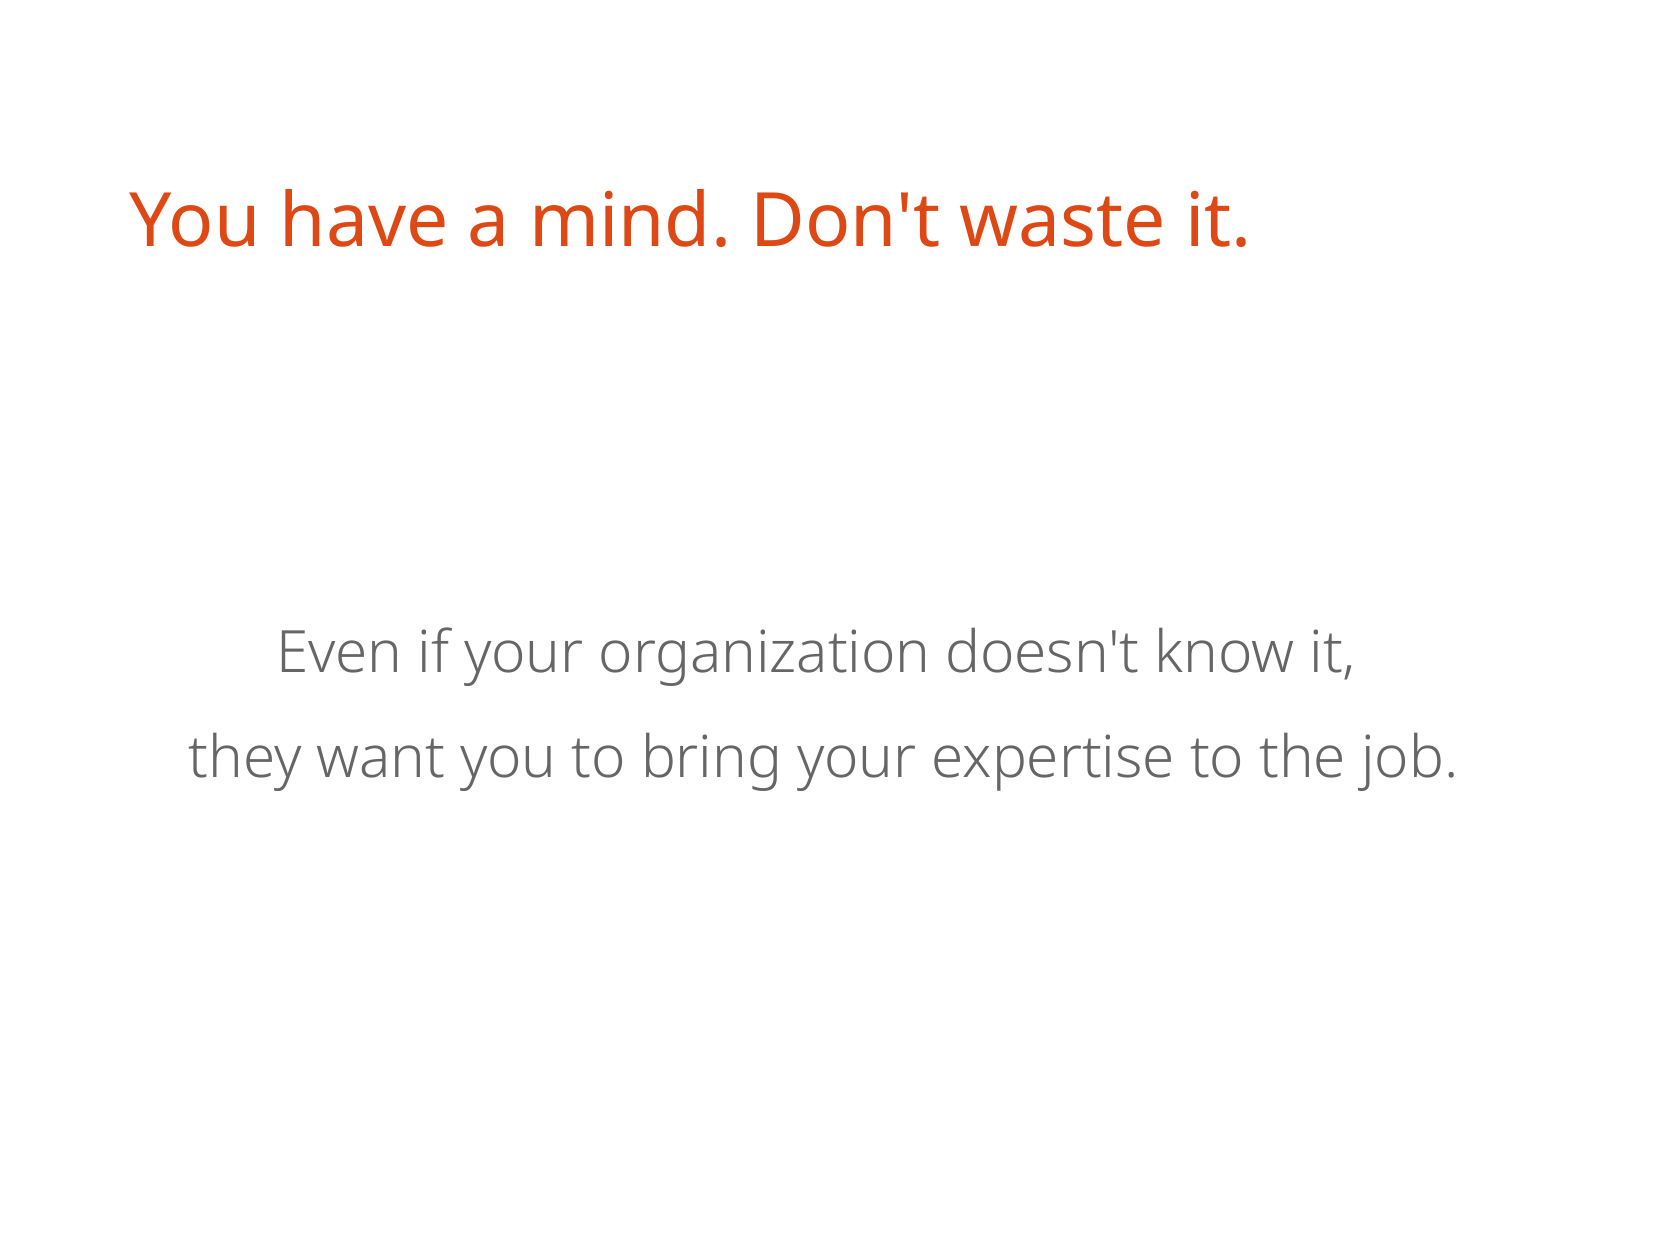

# You have a mind. Don't waste it.
Even if your organization doesn't know it,
they want you to bring your expertise to the job.